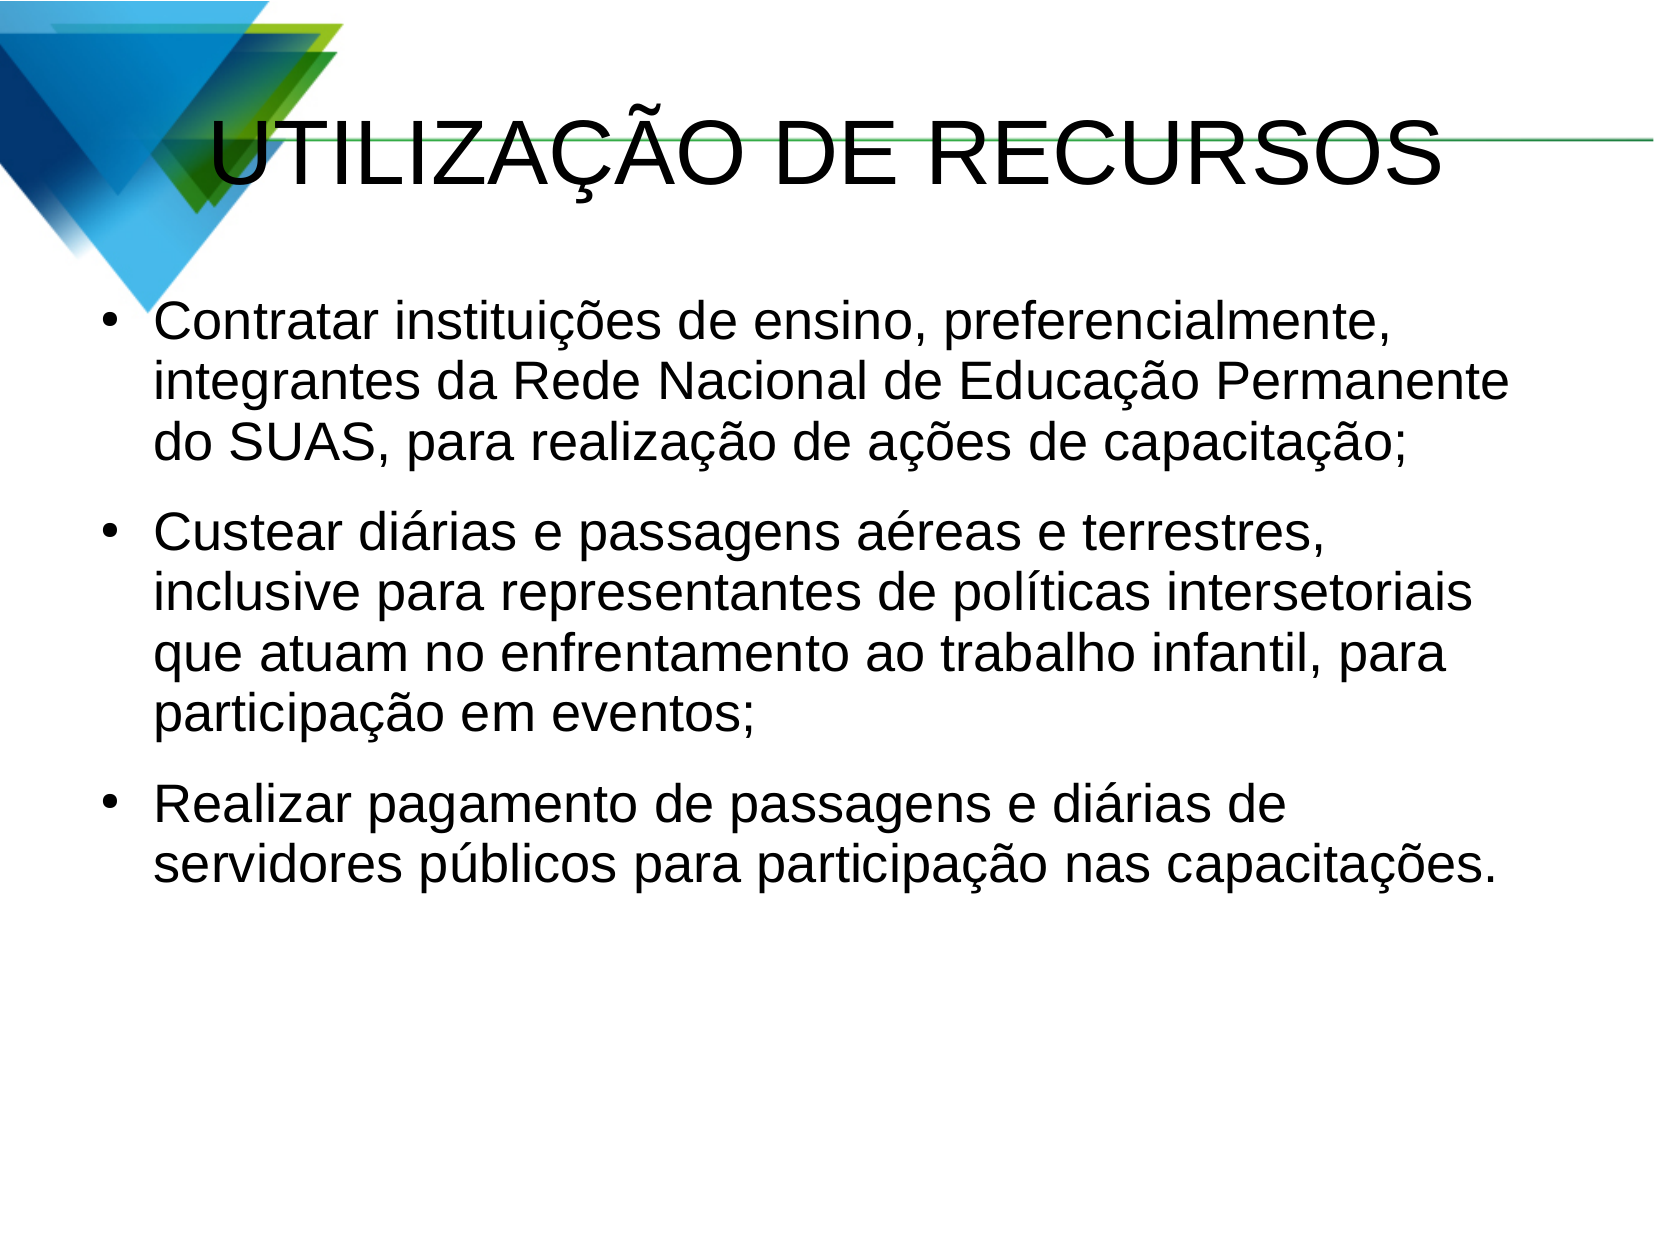

# UTILIZAÇÃO DE RECURSOS
Contratar instituições de ensino, preferencialmente, integrantes da Rede Nacional de Educação Permanente do SUAS, para realização de ações de capacitação;
Custear diárias e passagens aéreas e terrestres, inclusive para representantes de políticas intersetoriais que atuam no enfrentamento ao trabalho infantil, para participação em eventos;
Realizar pagamento de passagens e diárias de servidores públicos para participação nas capacitações.